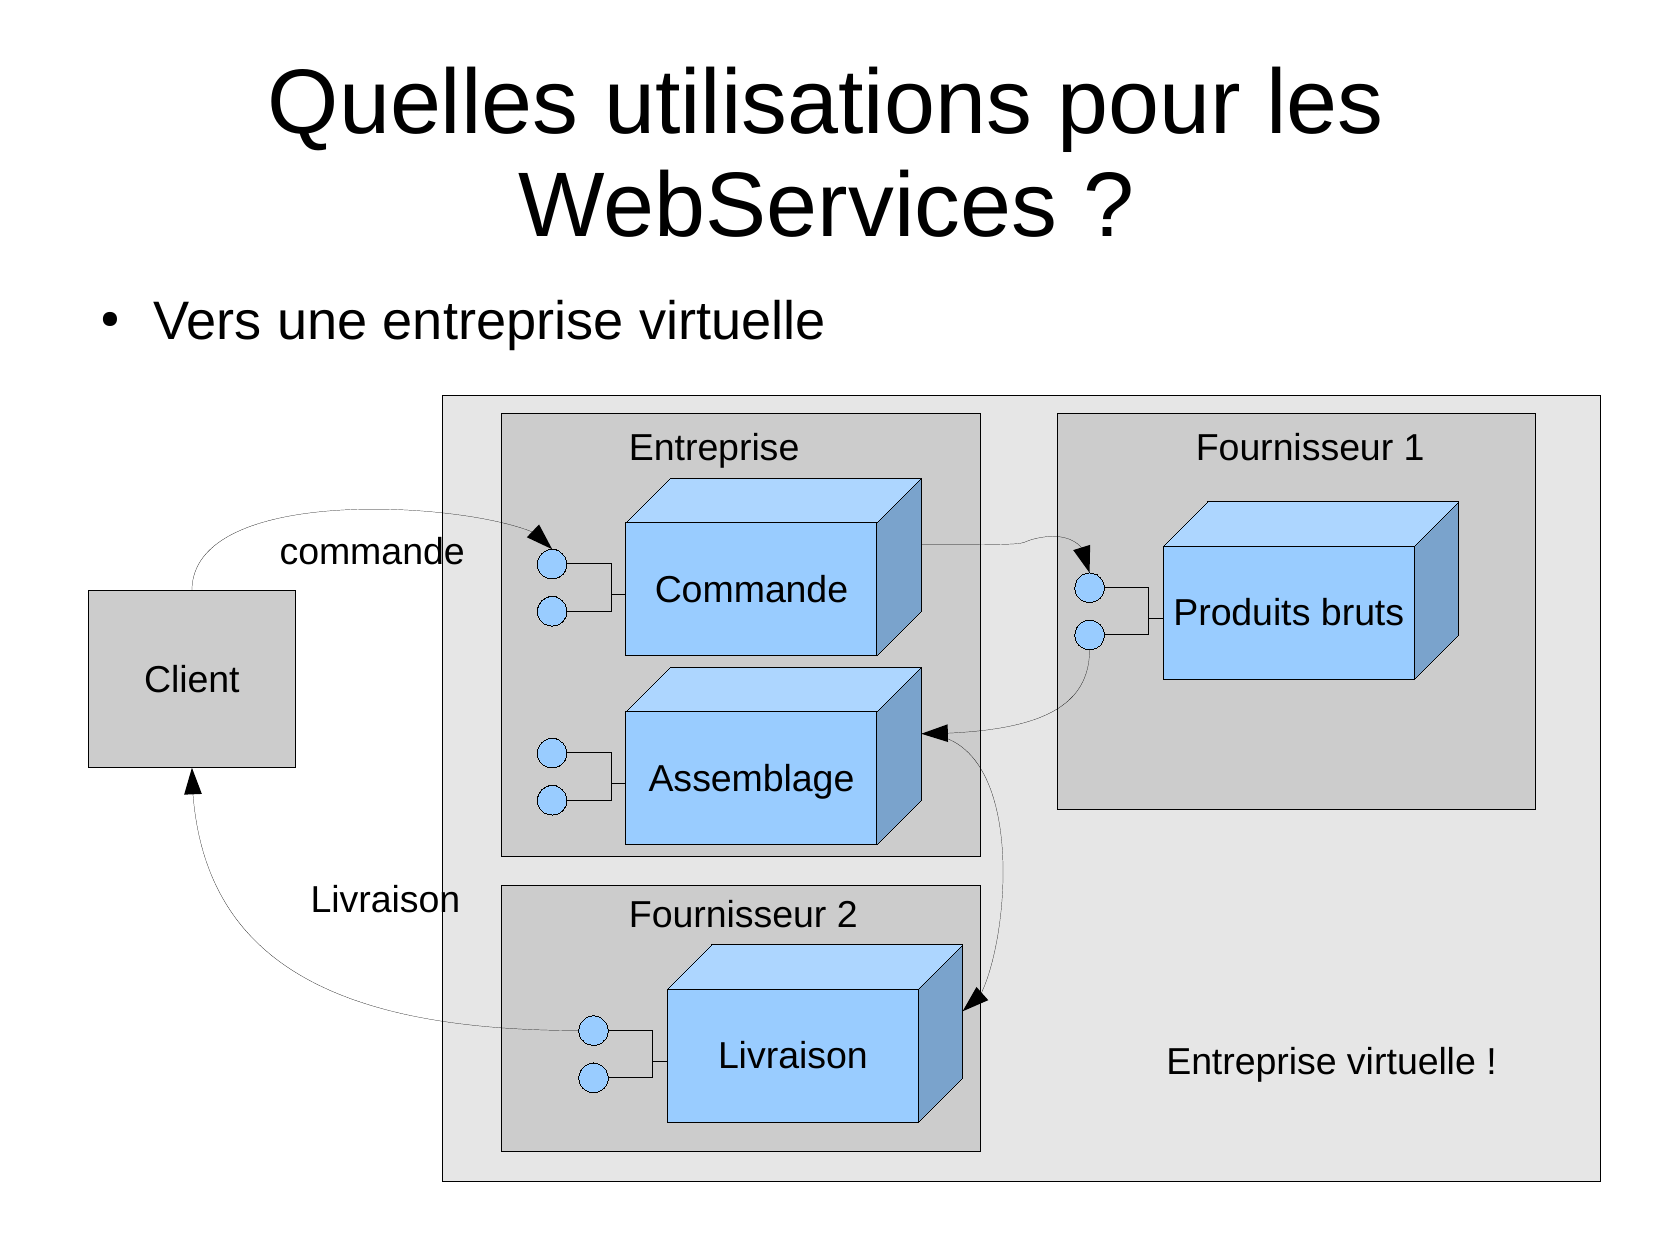

# Quelles utilisations pour les WebServices ?
Vers une entreprise virtuelle
Fournisseur 1
Entreprise
Commande
Produits bruts
Client
Assemblage
Fournisseur 2
Livraison
Entreprise virtuelle !
26